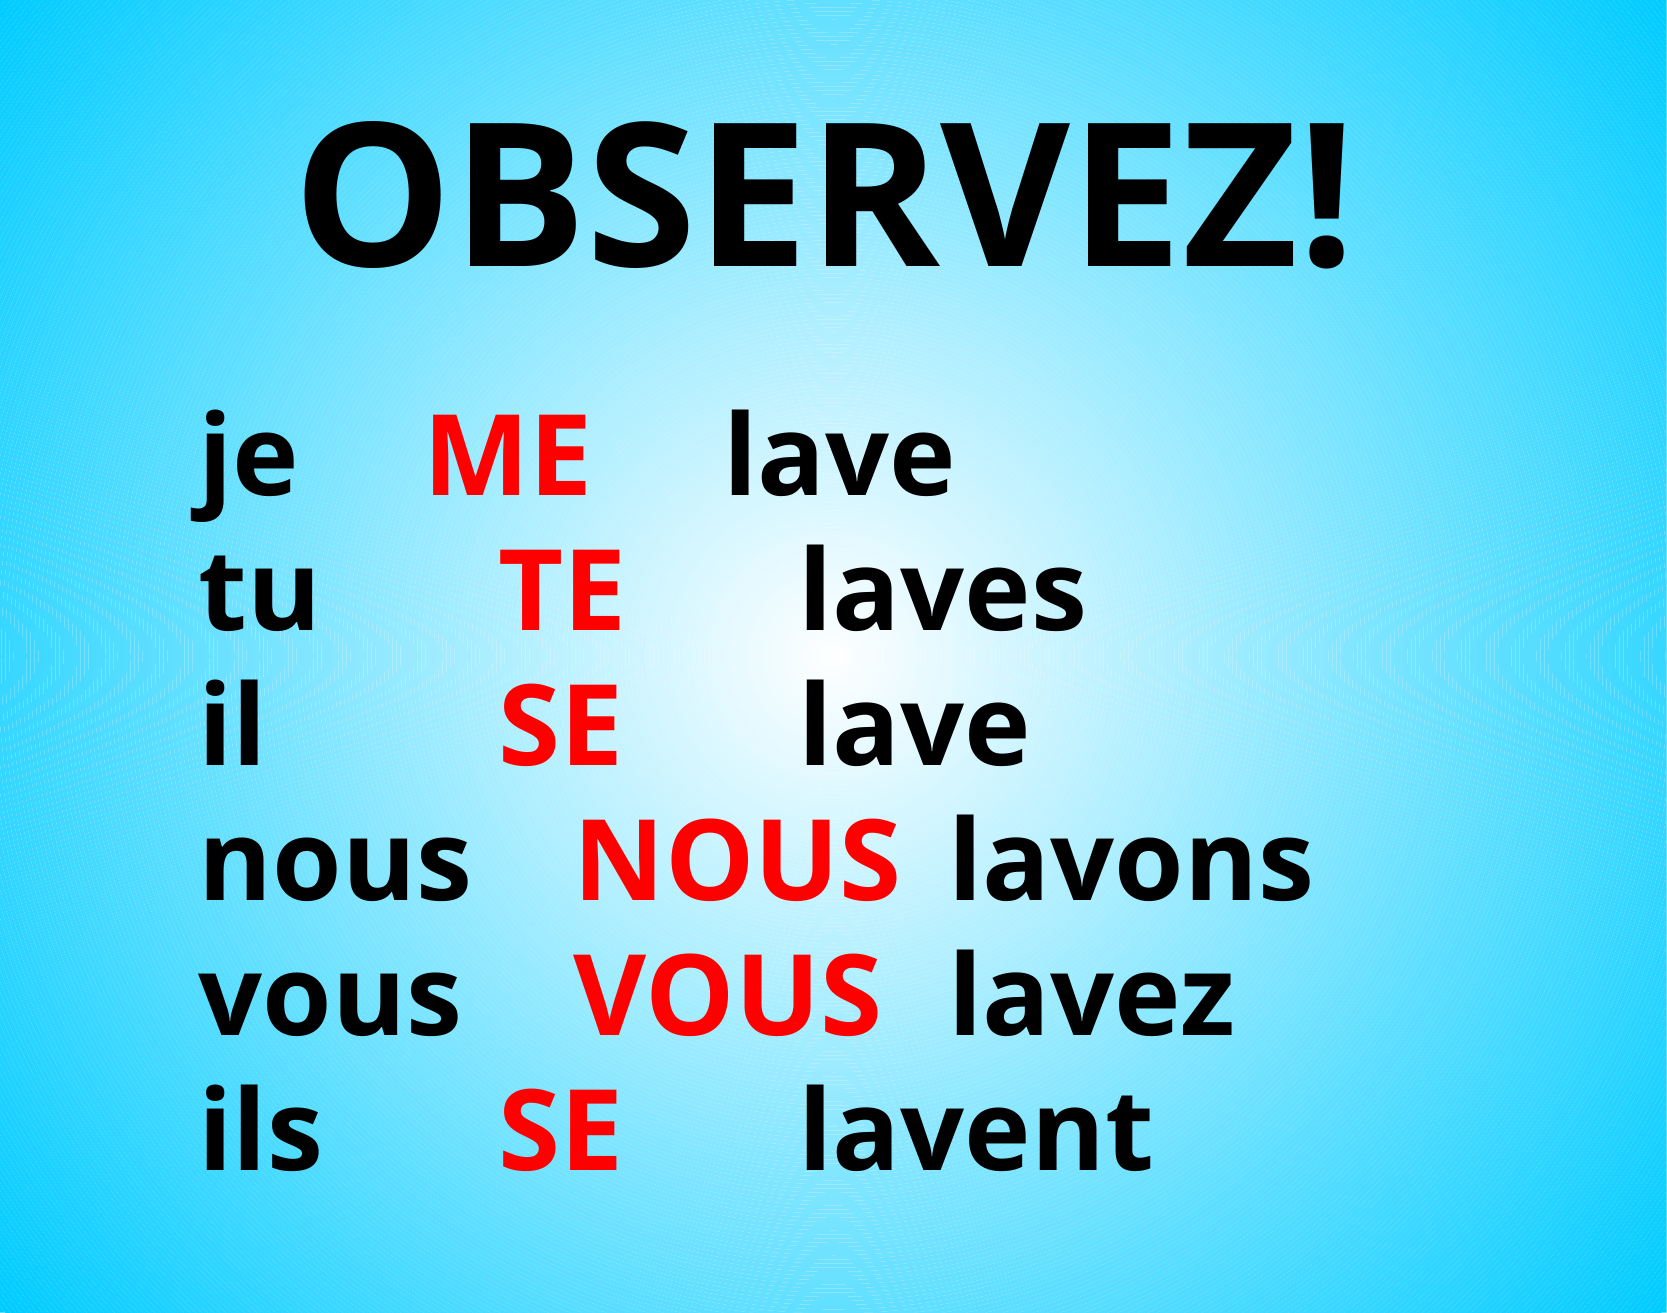

OBSERVEZ!
je 		ME 		lave
tu 		TE 		laves
il 			SE 		lave
nous		NOUS 	lavons
vous 		VOUS 	lavez
ils 		SE 		lavent